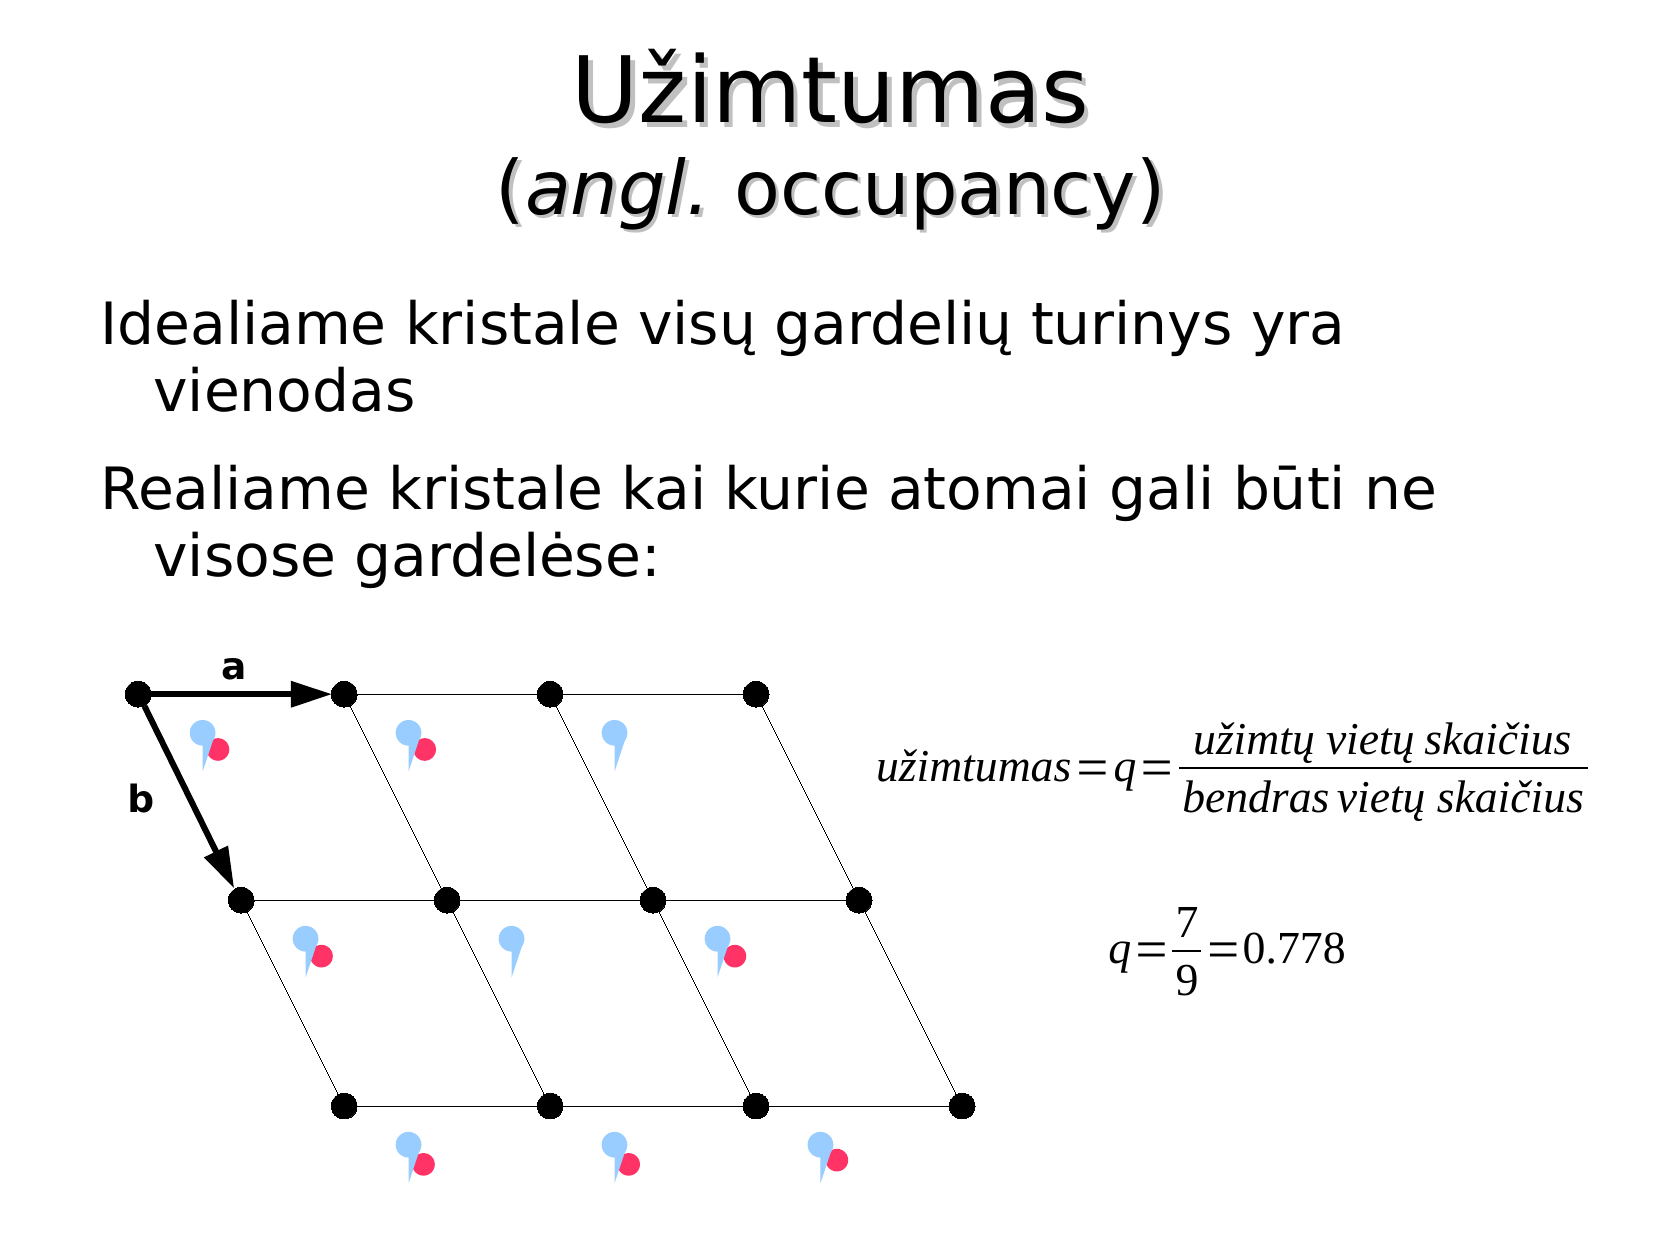

# Užimtumas (angl. occupancy)
Idealiame kristale visų gardelių turinys yra vienodas
Realiame kristale kai kurie atomai gali būti ne visose gardelėse:
a
b